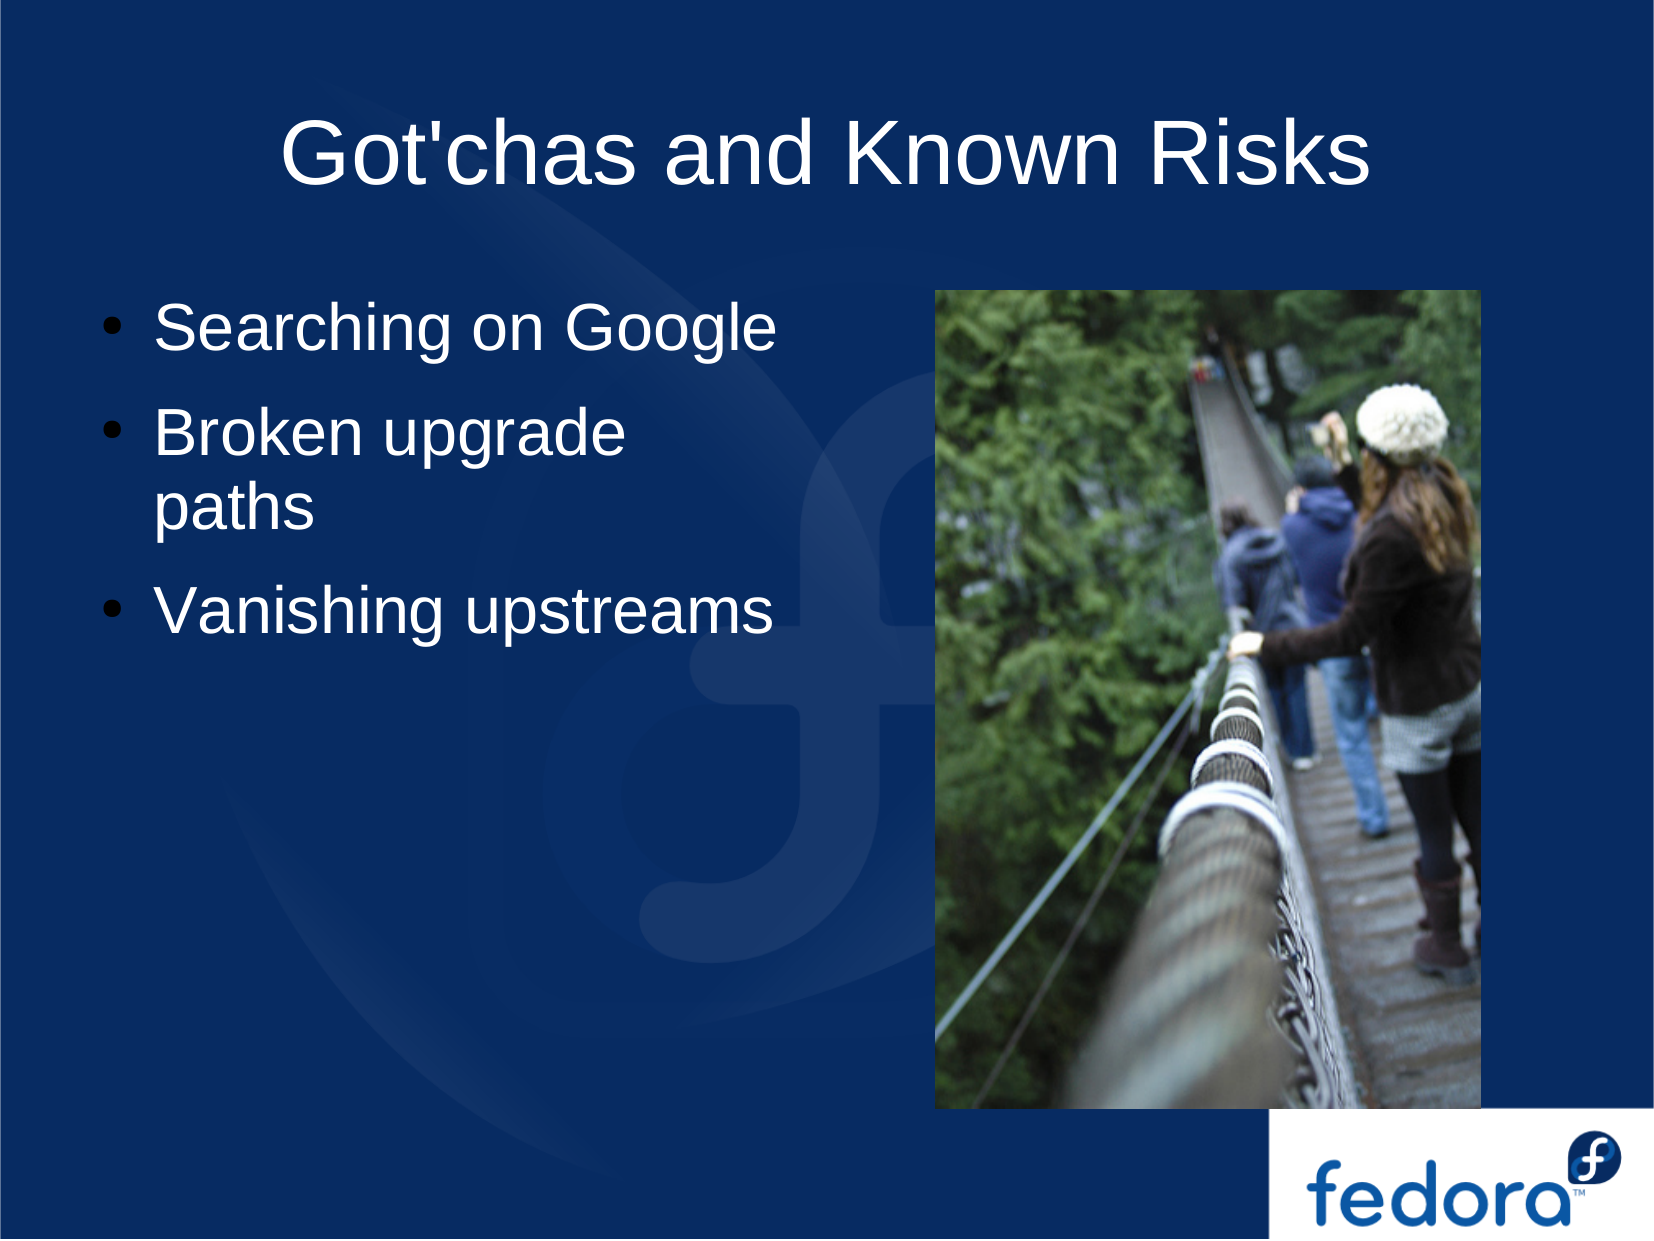

# Got'chas and Known Risks
Searching on Google
Broken upgrade paths
Vanishing upstreams